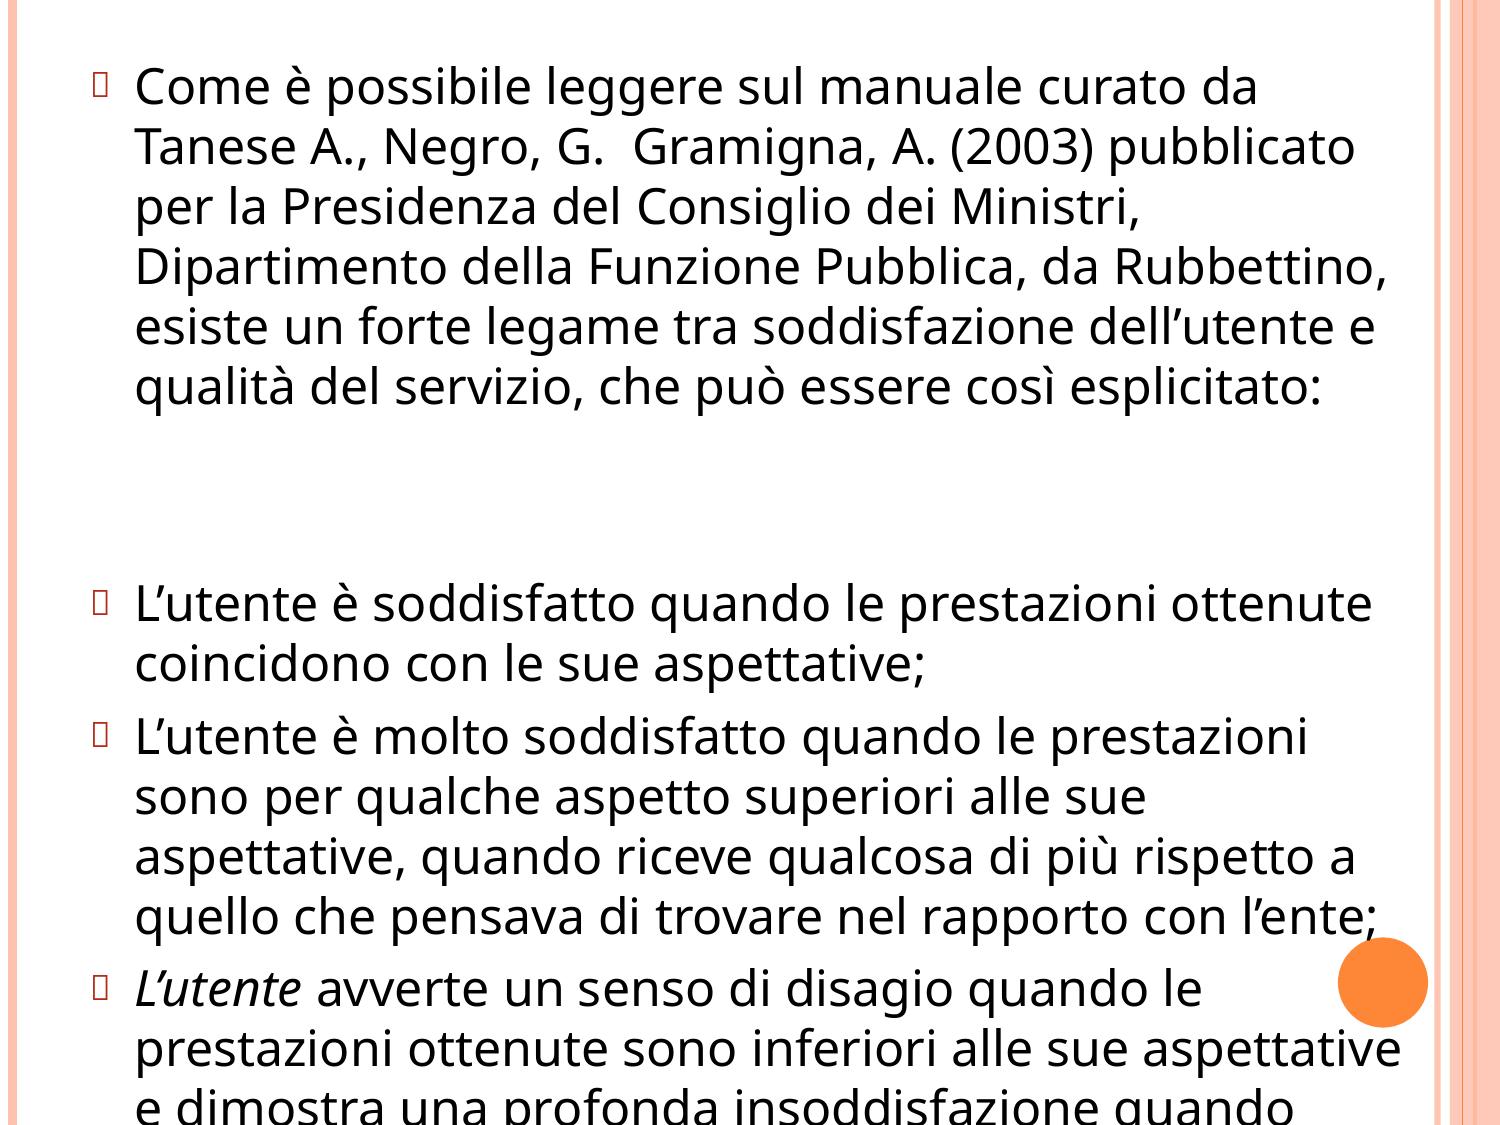

# Come è possibile leggere sul manuale curato da Tanese A., Negro, G. Gramigna, A. (2003) pubblicato per la Presidenza del Consiglio dei Ministri, Dipartimento della Funzione Pubblica, da Rubbettino, esiste un forte legame tra soddisfazione dell’utente e qualità del servizio, che può essere così esplicitato:
L’utente è soddisfatto quando le prestazioni ottenute coincidono con le sue aspettative;
L’utente è molto soddisfatto quando le prestazioni sono per qualche aspetto superiori alle sue aspettative, quando riceve qualcosa di più rispetto a quello che pensava di trovare nel rapporto con l’ente;
L’utente avverte un senso di disagio quando le prestazioni ottenute sono inferiori alle sue aspettative e dimostra una profonda insoddisfazione quando l’entità dello scostamento è elevato.
Il legame fra la soddisfazione e la qualità può anche essere espresso attraverso la seguente relazione: dove, a seconda del risultato, si può avere: